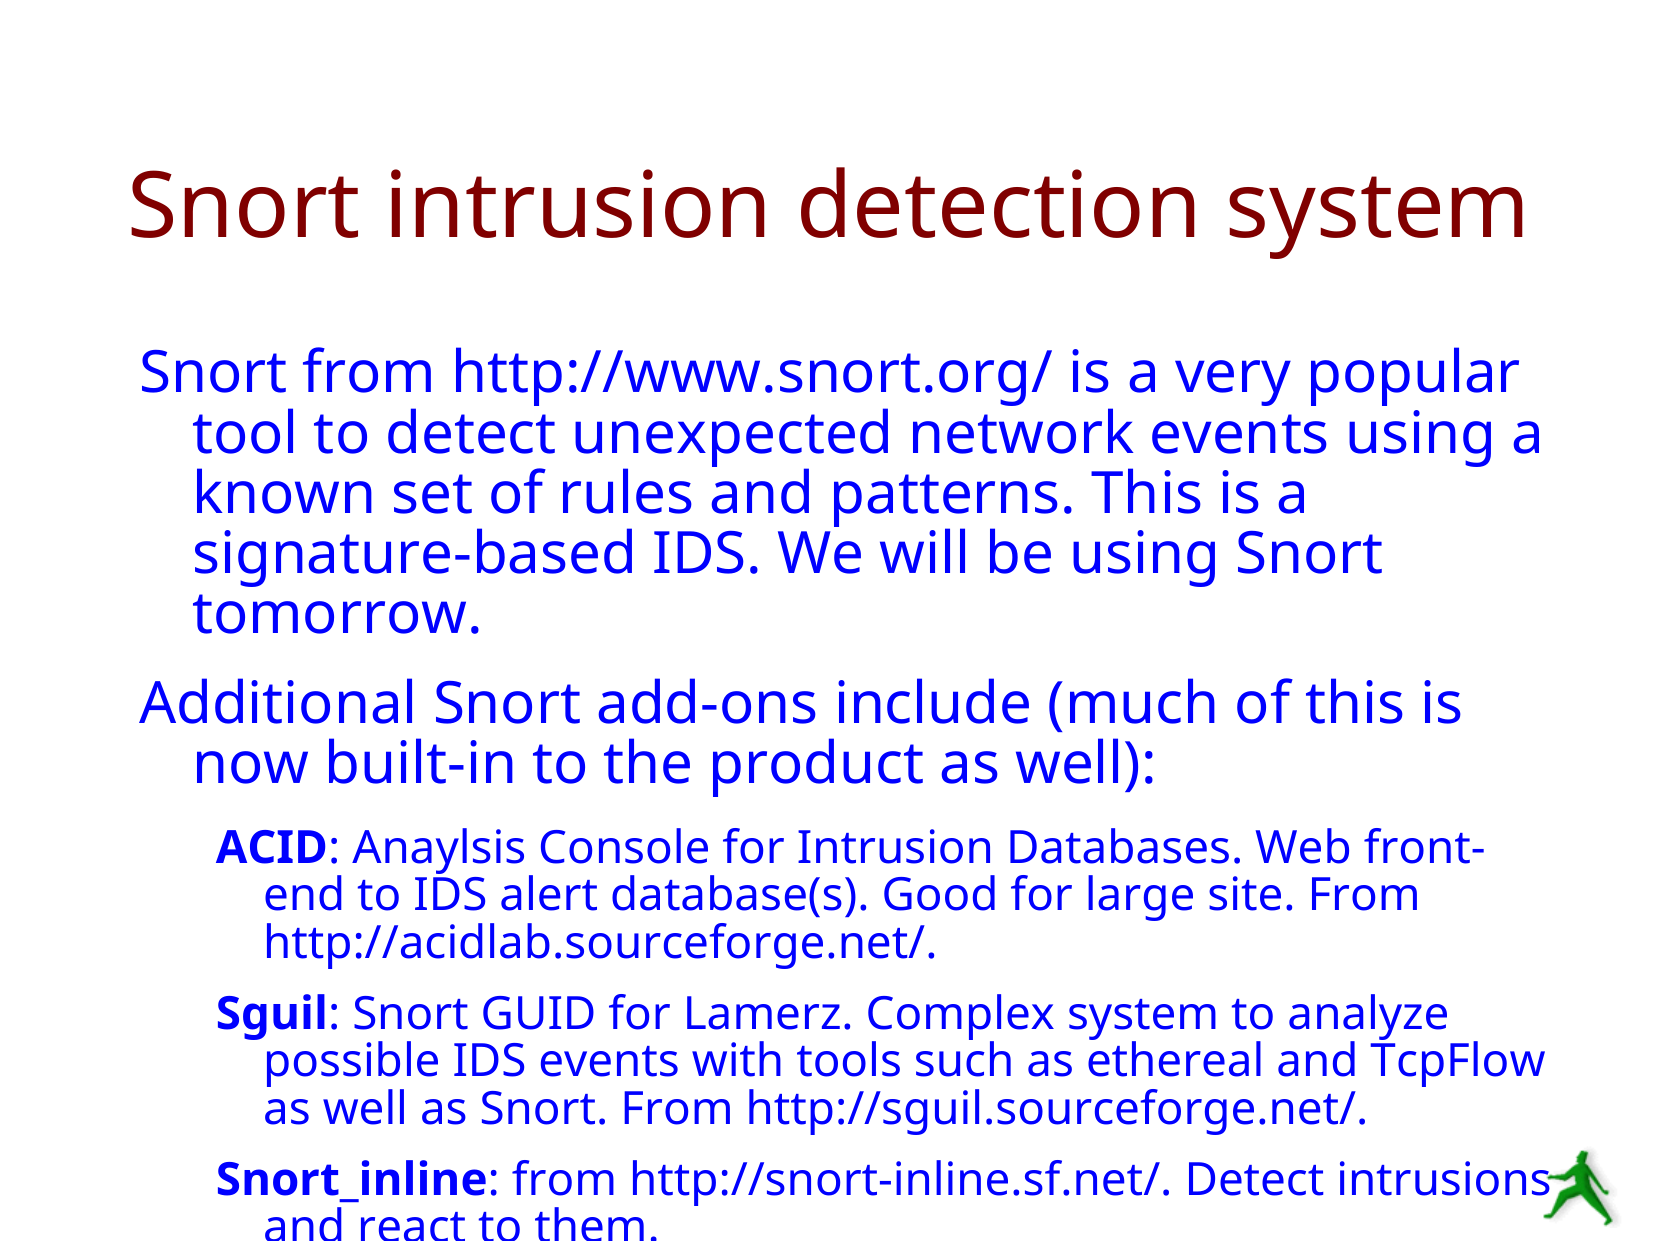

# Snort intrusion detection system
Snort from http://www.snort.org/ is a very popular tool to detect unexpected network events using a known set of rules and patterns. This is a signature-based IDS. We will be using Snort tomorrow.
Additional Snort add-ons include (much of this is now built-in to the product as well):
ACID: Anaylsis Console for Intrusion Databases. Web front-end to IDS alert database(s). Good for large site. From http://acidlab.sourceforge.net/.
Sguil: Snort GUID for Lamerz. Complex system to analyze possible IDS events with tools such as ethereal and TcpFlow as well as Snort. From http://sguil.sourceforge.net/.
Snort_inline: from http://snort-inline.sf.net/. Detect intrusions and react to them.
SnortSam: from http://www.snortsam.net/ to update firewalls on the fly to deal with attacks.